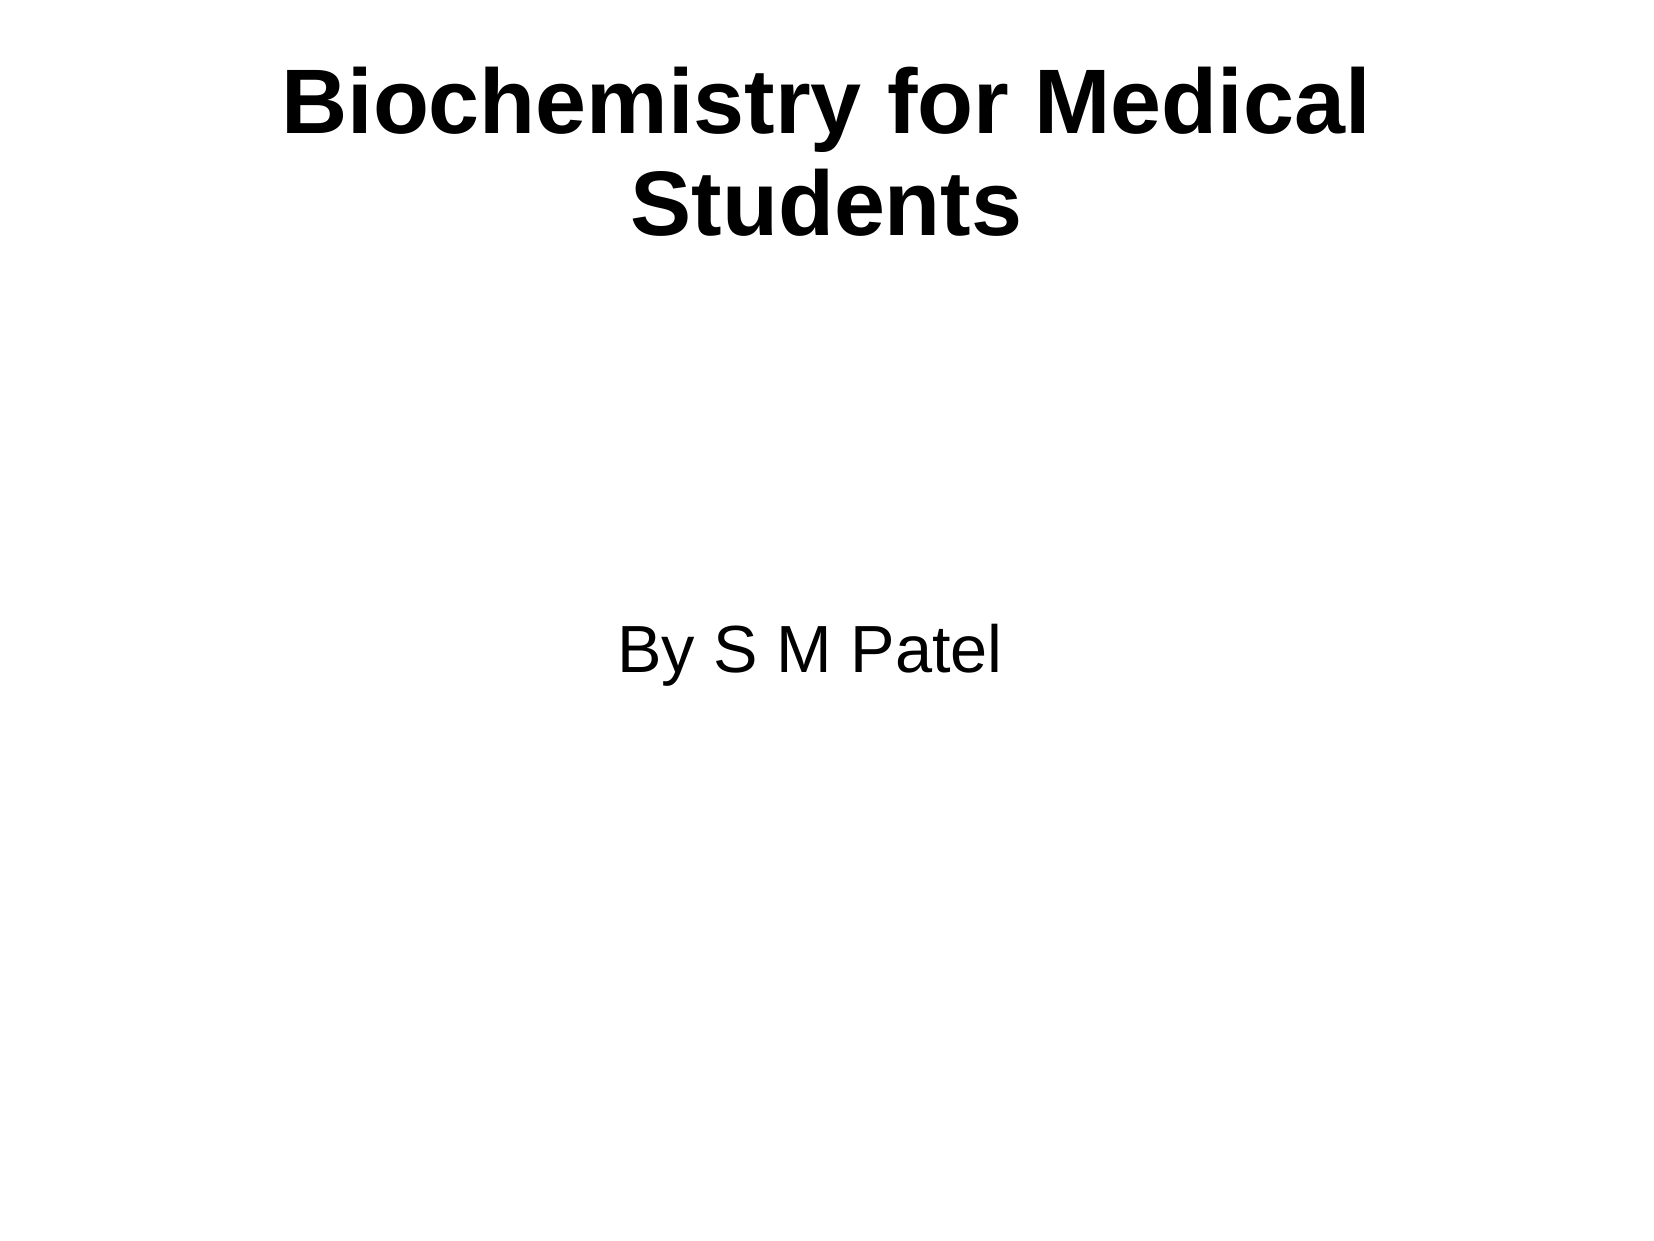

# Biochemistry for Medical Students
By S M Patel